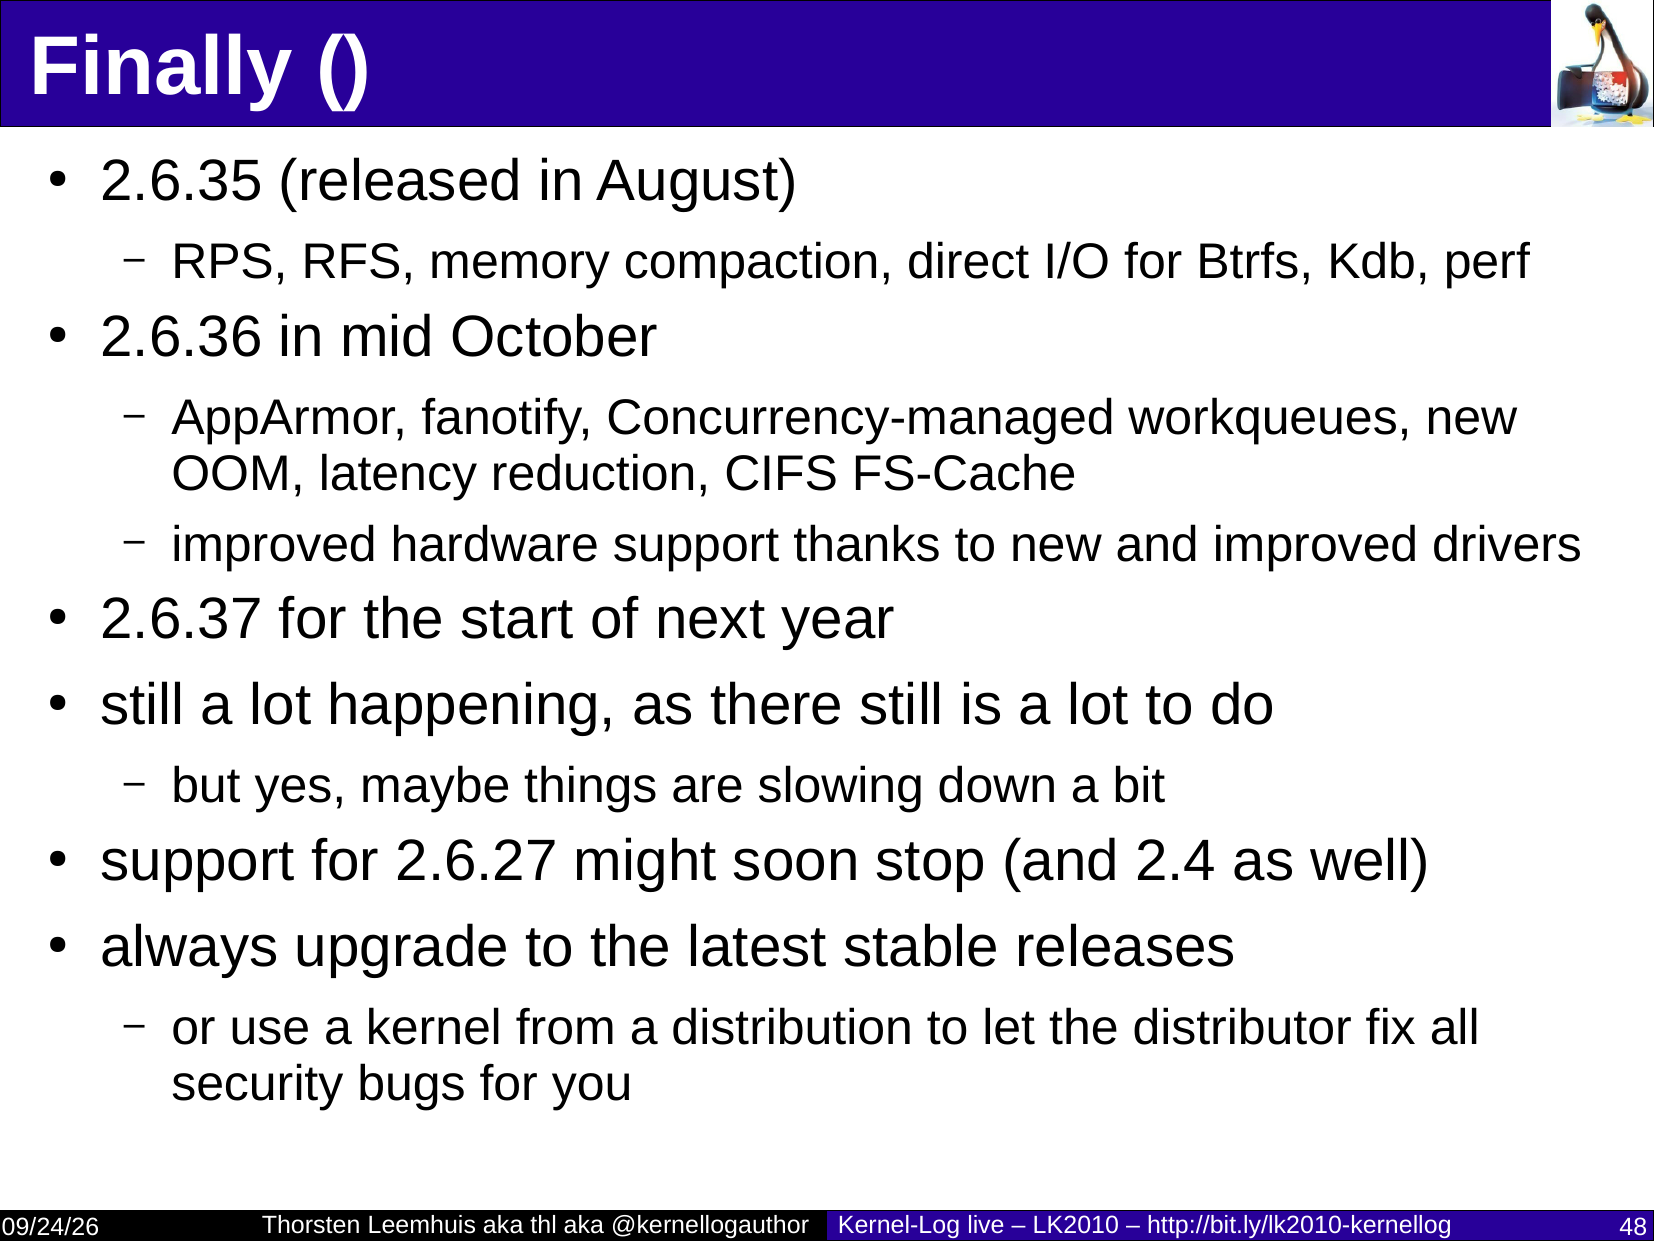

# Finally ()
2.6.35 (released in August)
RPS, RFS, memory compaction, direct I/O for Btrfs, Kdb, perf
2.6.36 in mid October
AppArmor, fanotify, Concurrency-managed workqueues, new OOM, latency reduction, CIFS FS-Cache
improved hardware support thanks to new and improved drivers
2.6.37 for the start of next year
still a lot happening, as there still is a lot to do
but yes, maybe things are slowing down a bit
support for 2.6.27 might soon stop (and 2.4 as well)
always upgrade to the latest stable releases
or use a kernel from a distribution to let the distributor fix all security bugs for you
48